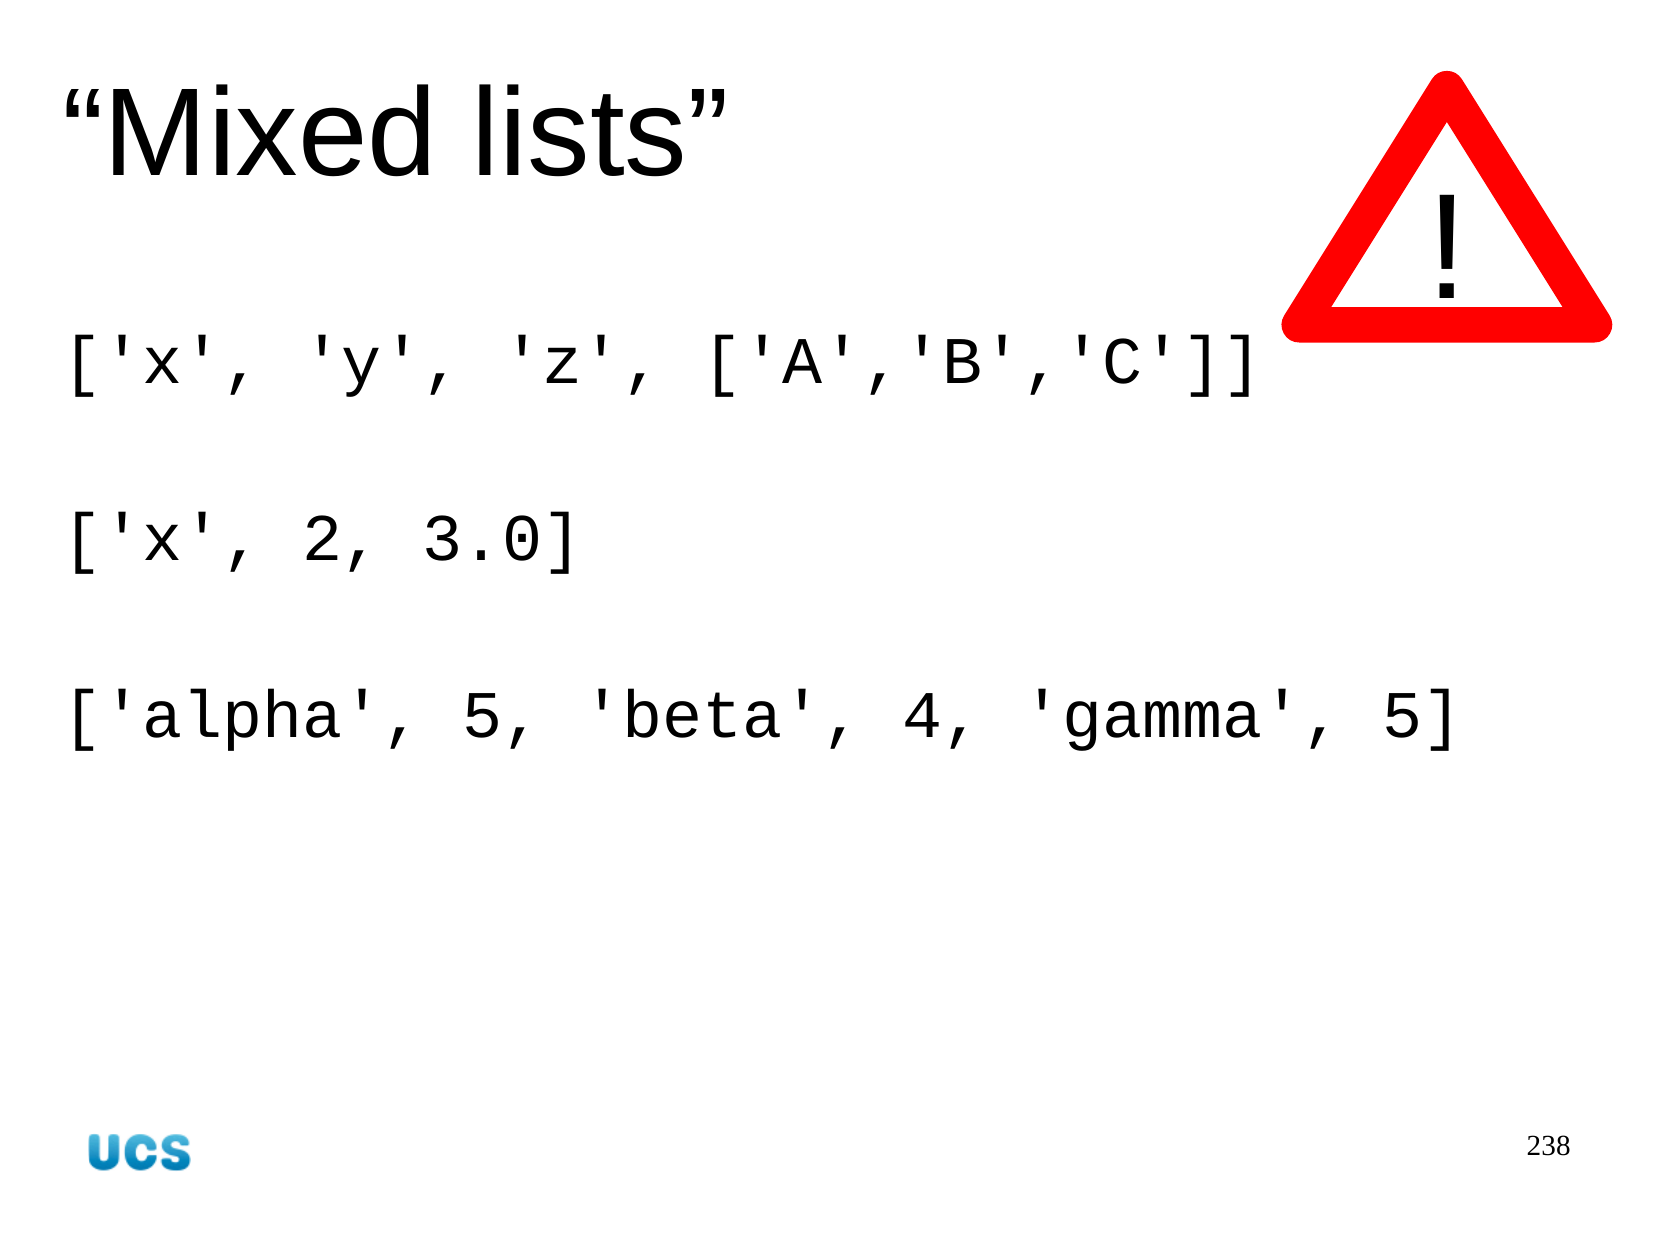

“Mixed lists”
!
['x', 'y', 'z',
['A','B','C']
]
['x', 2, 3.0]
['alpha', 5, 'beta', 4, 'gamma', 5]
238